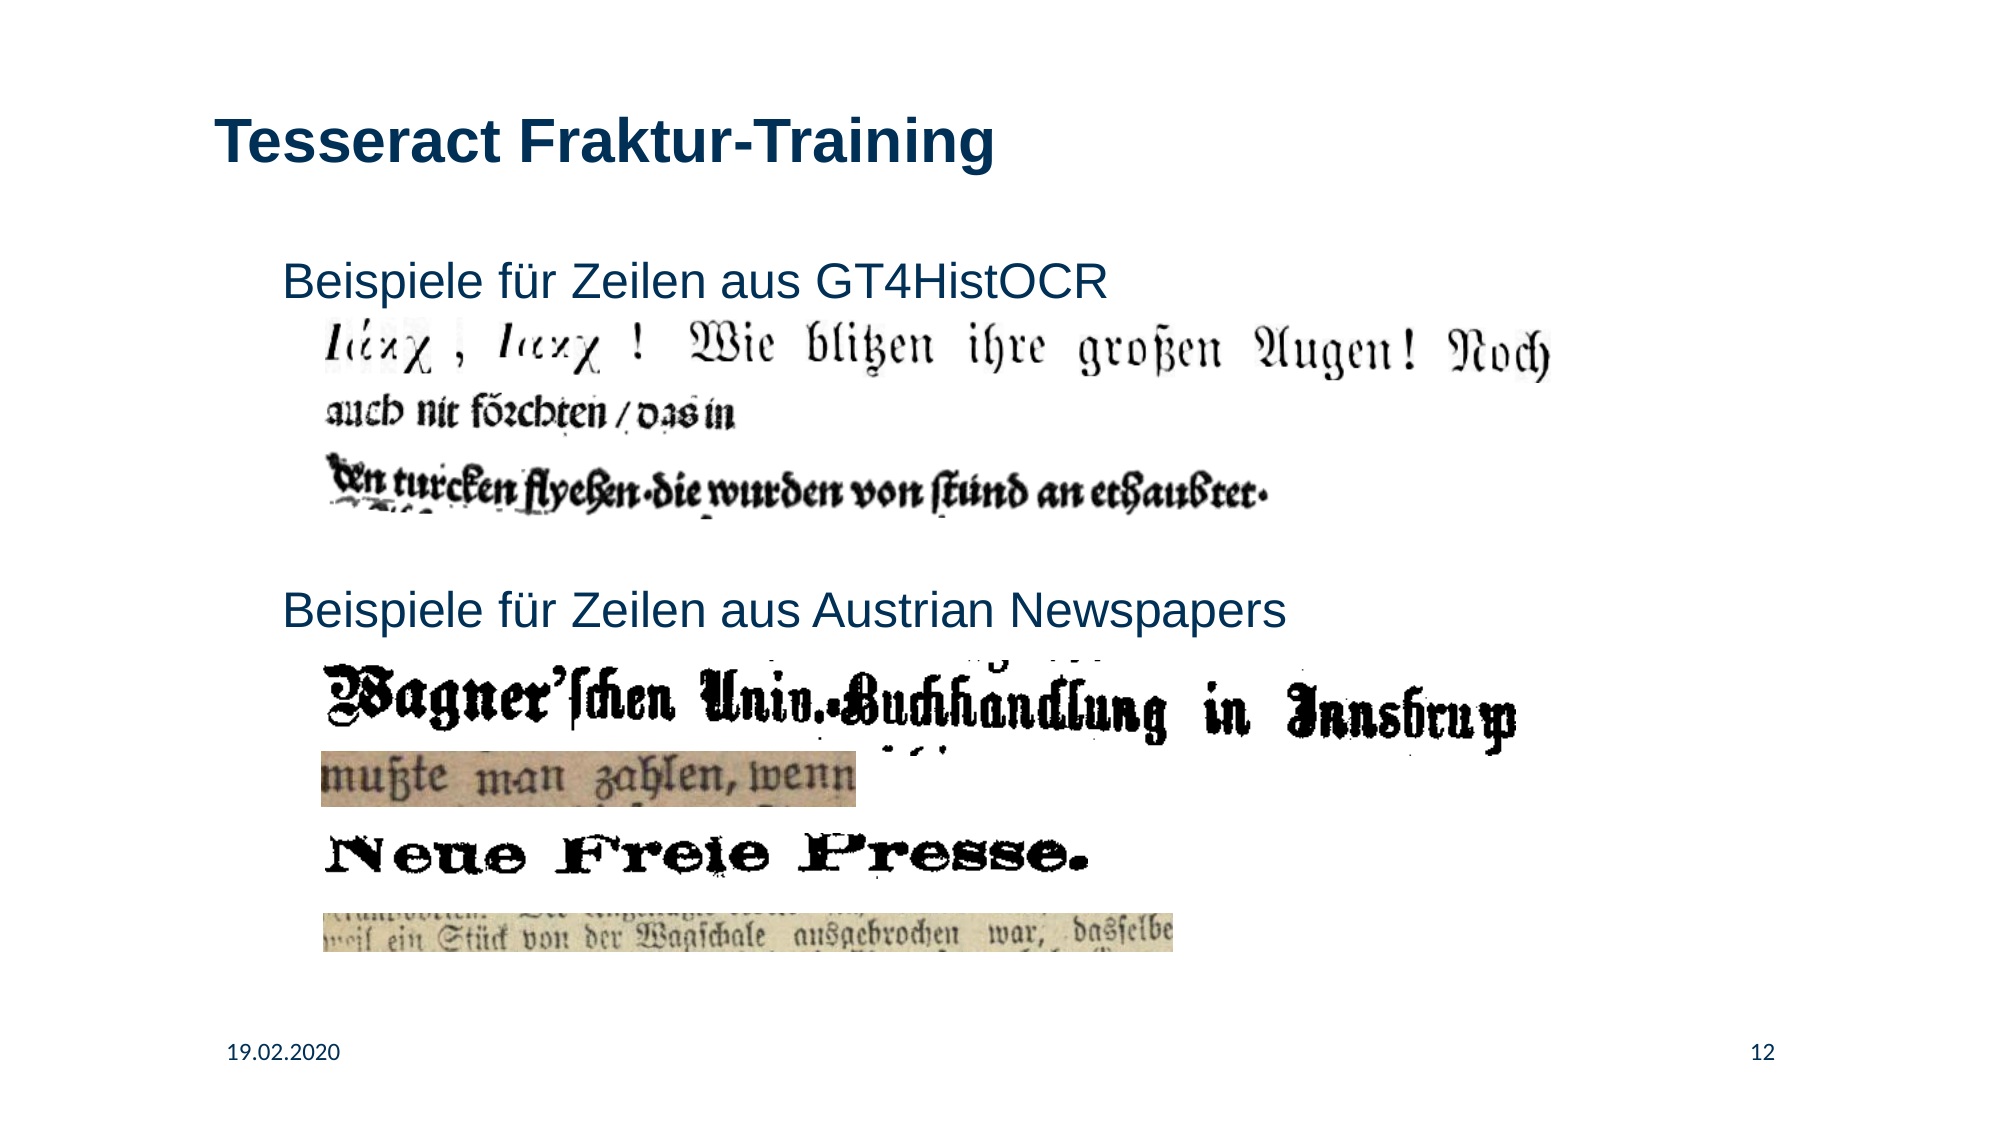

# Tesseract Fraktur-Training
Beispiele für Zeilen aus GT4HistOCR
Beispiele für Zeilen aus Austrian Newspapers
19.02.2020